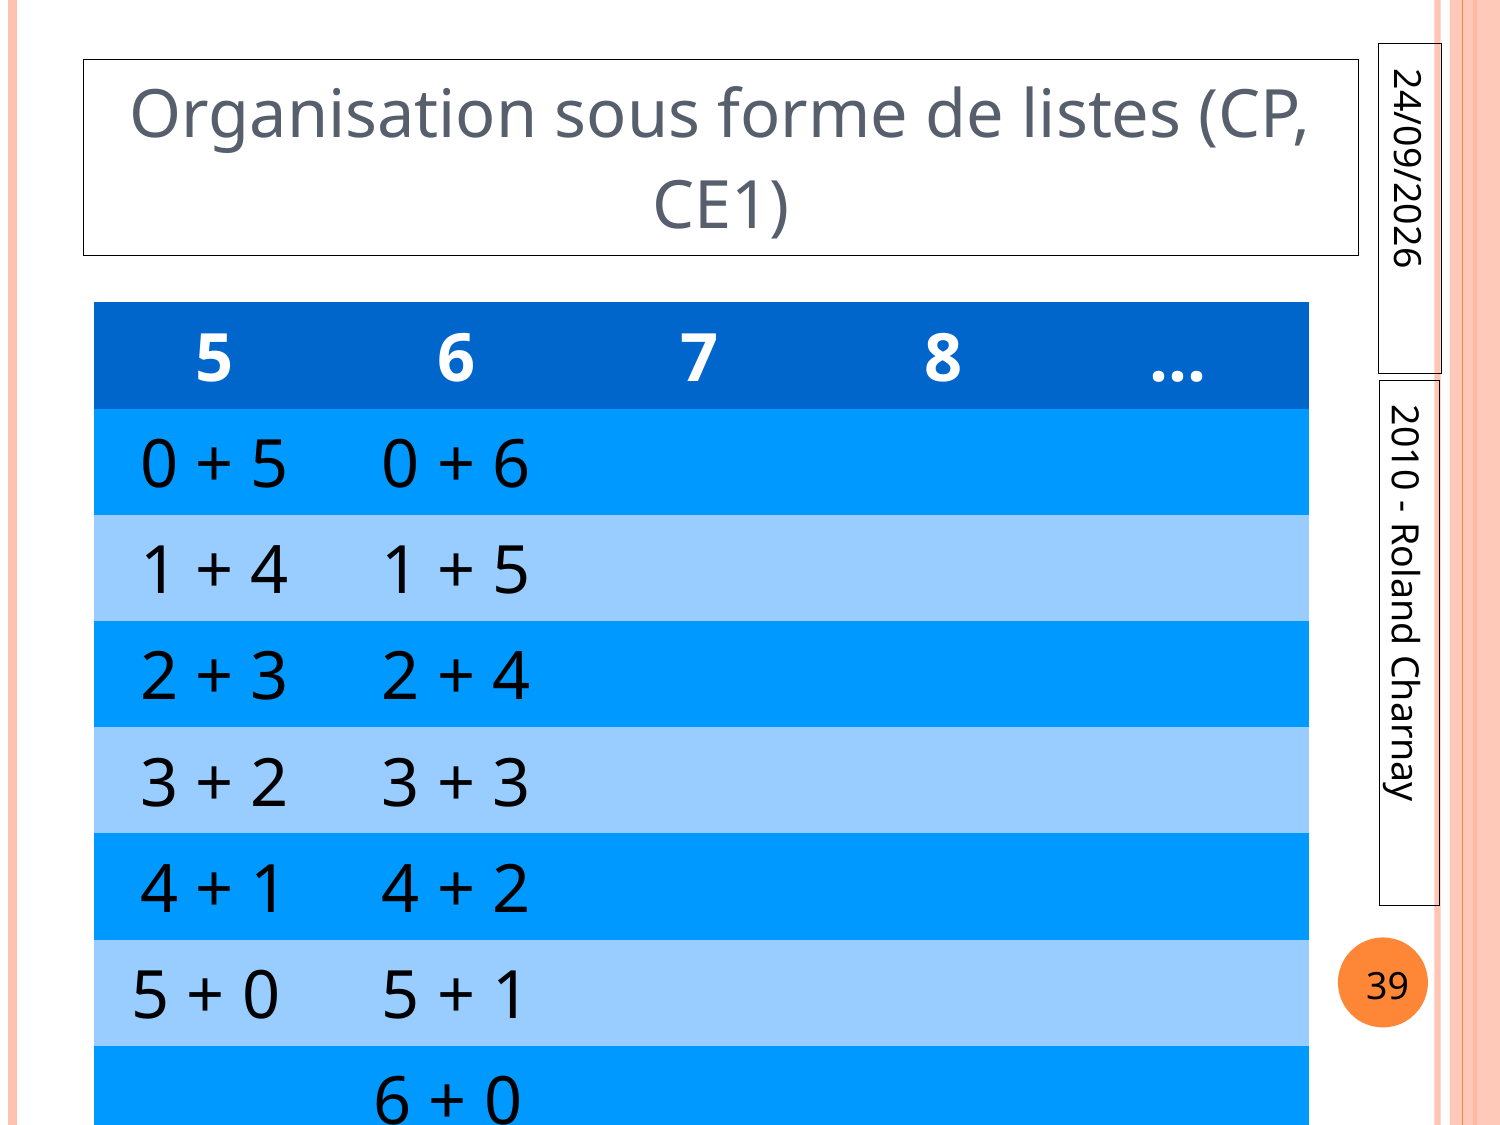

# Organisation sous forme de listes (CP, CE1)
| 5 | 6 | 7 | 8 | … |
| --- | --- | --- | --- | --- |
| 0 + 5 | 0 + 6 | | | |
| 1 + 4 | 1 + 5 | | | |
| 2 + 3 | 2 + 4 | | | |
| 3 + 2 | 3 + 3 | | | |
| 4 + 1 | 4 + 2 | | | |
| 5 + 0 | 5 + 1 | | | |
| | 6 + 0 | | | |